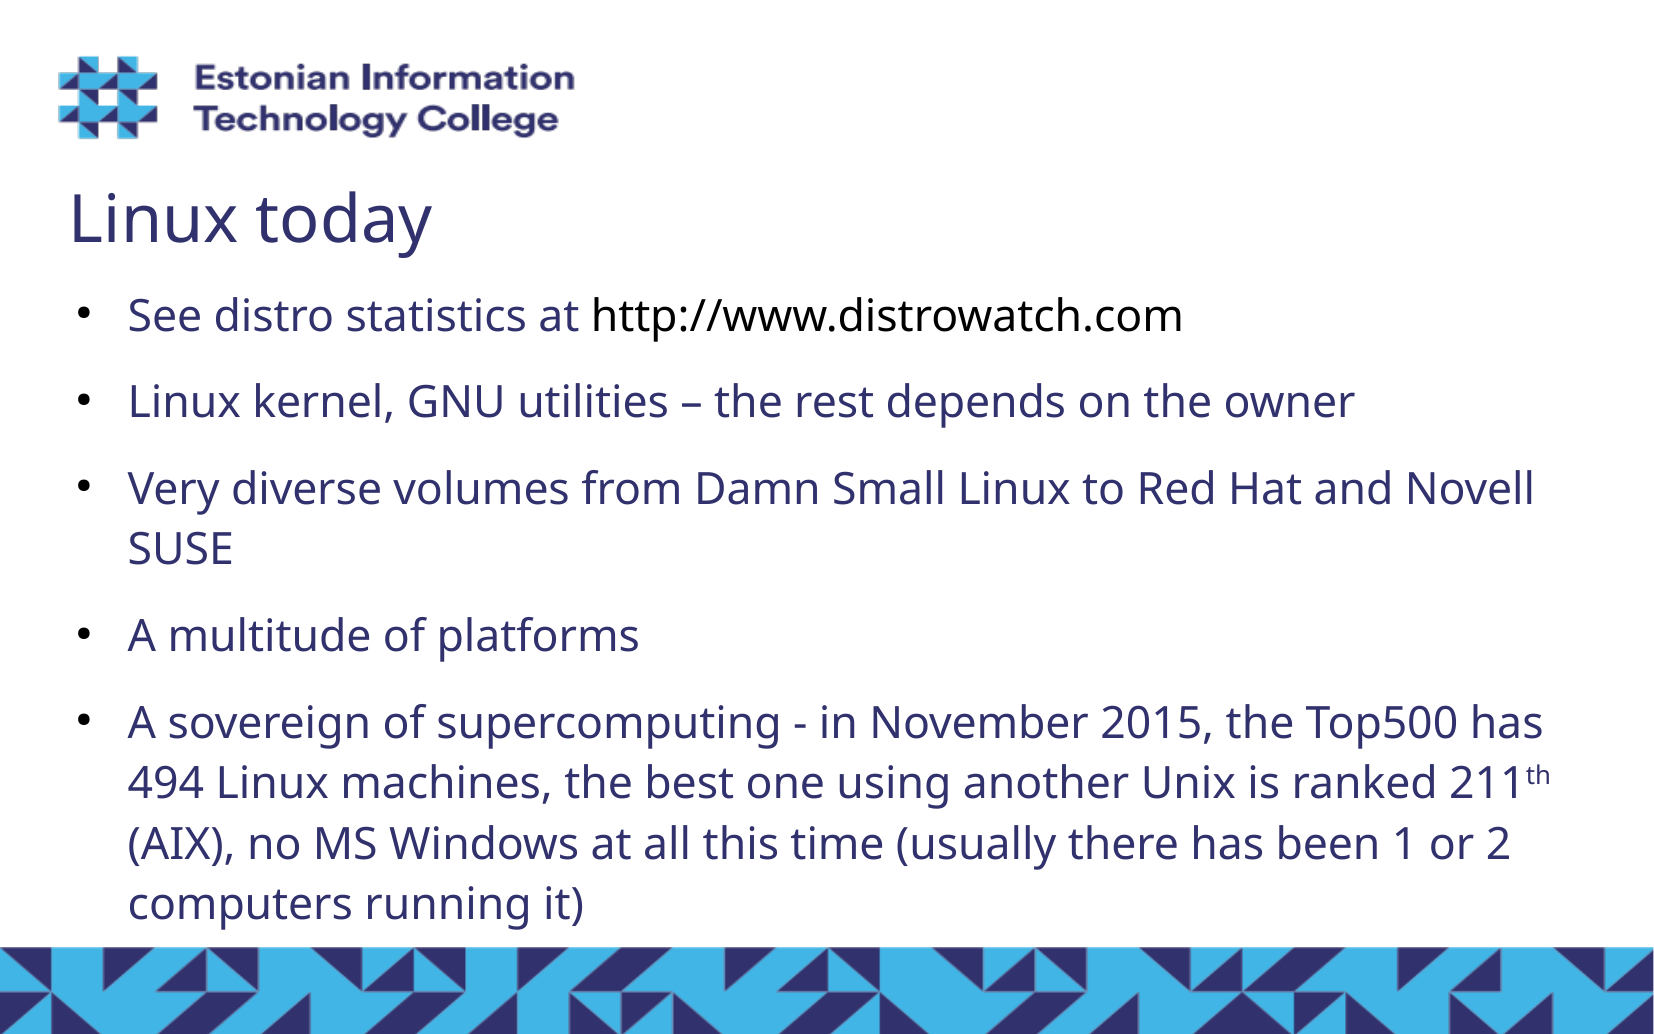

# Linux today
See distro statistics at http://www.distrowatch.com
Linux kernel, GNU utilities – the rest depends on the owner
Very diverse volumes from Damn Small Linux to Red Hat and Novell SUSE
A multitude of platforms
A sovereign of supercomputing - in November 2015, the Top500 has 494 Linux machines, the best one using another Unix is ranked 211th (AIX), no MS Windows at all this time (usually there has been 1 or 2 computers running it)